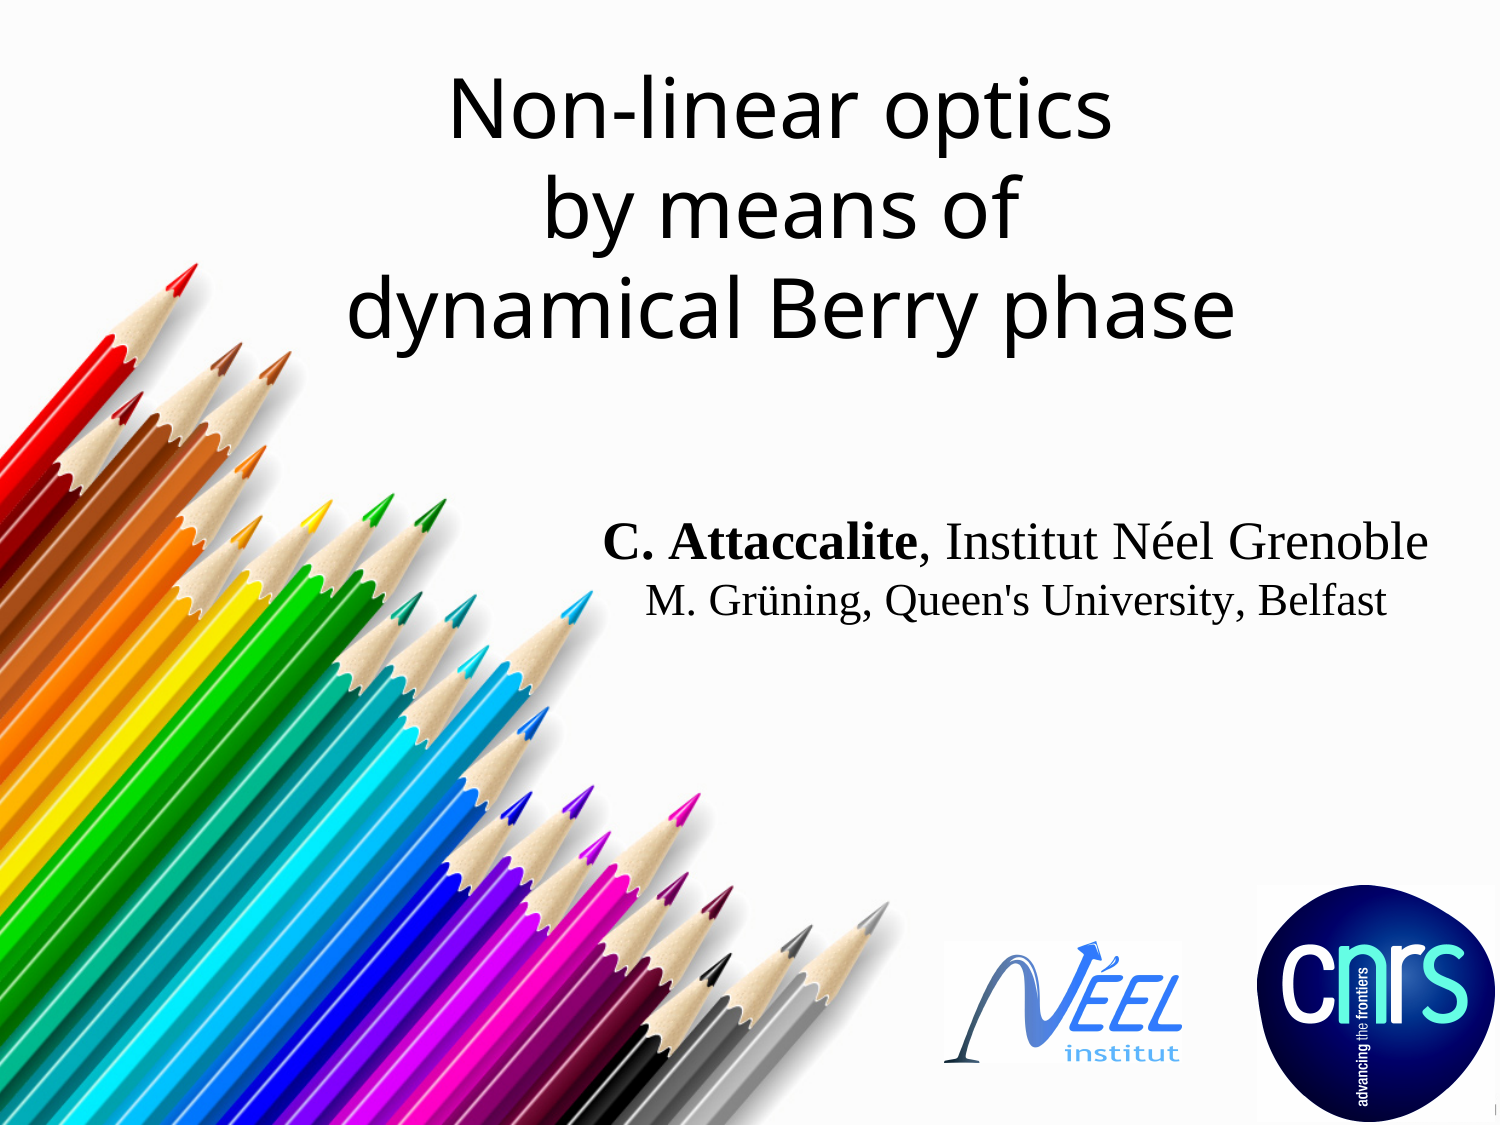

# Non-linear optics by means of dynamical Berry phase
C. Attaccalite, Institut Néel Grenoble
M. Grüning, Queen's University, Belfast